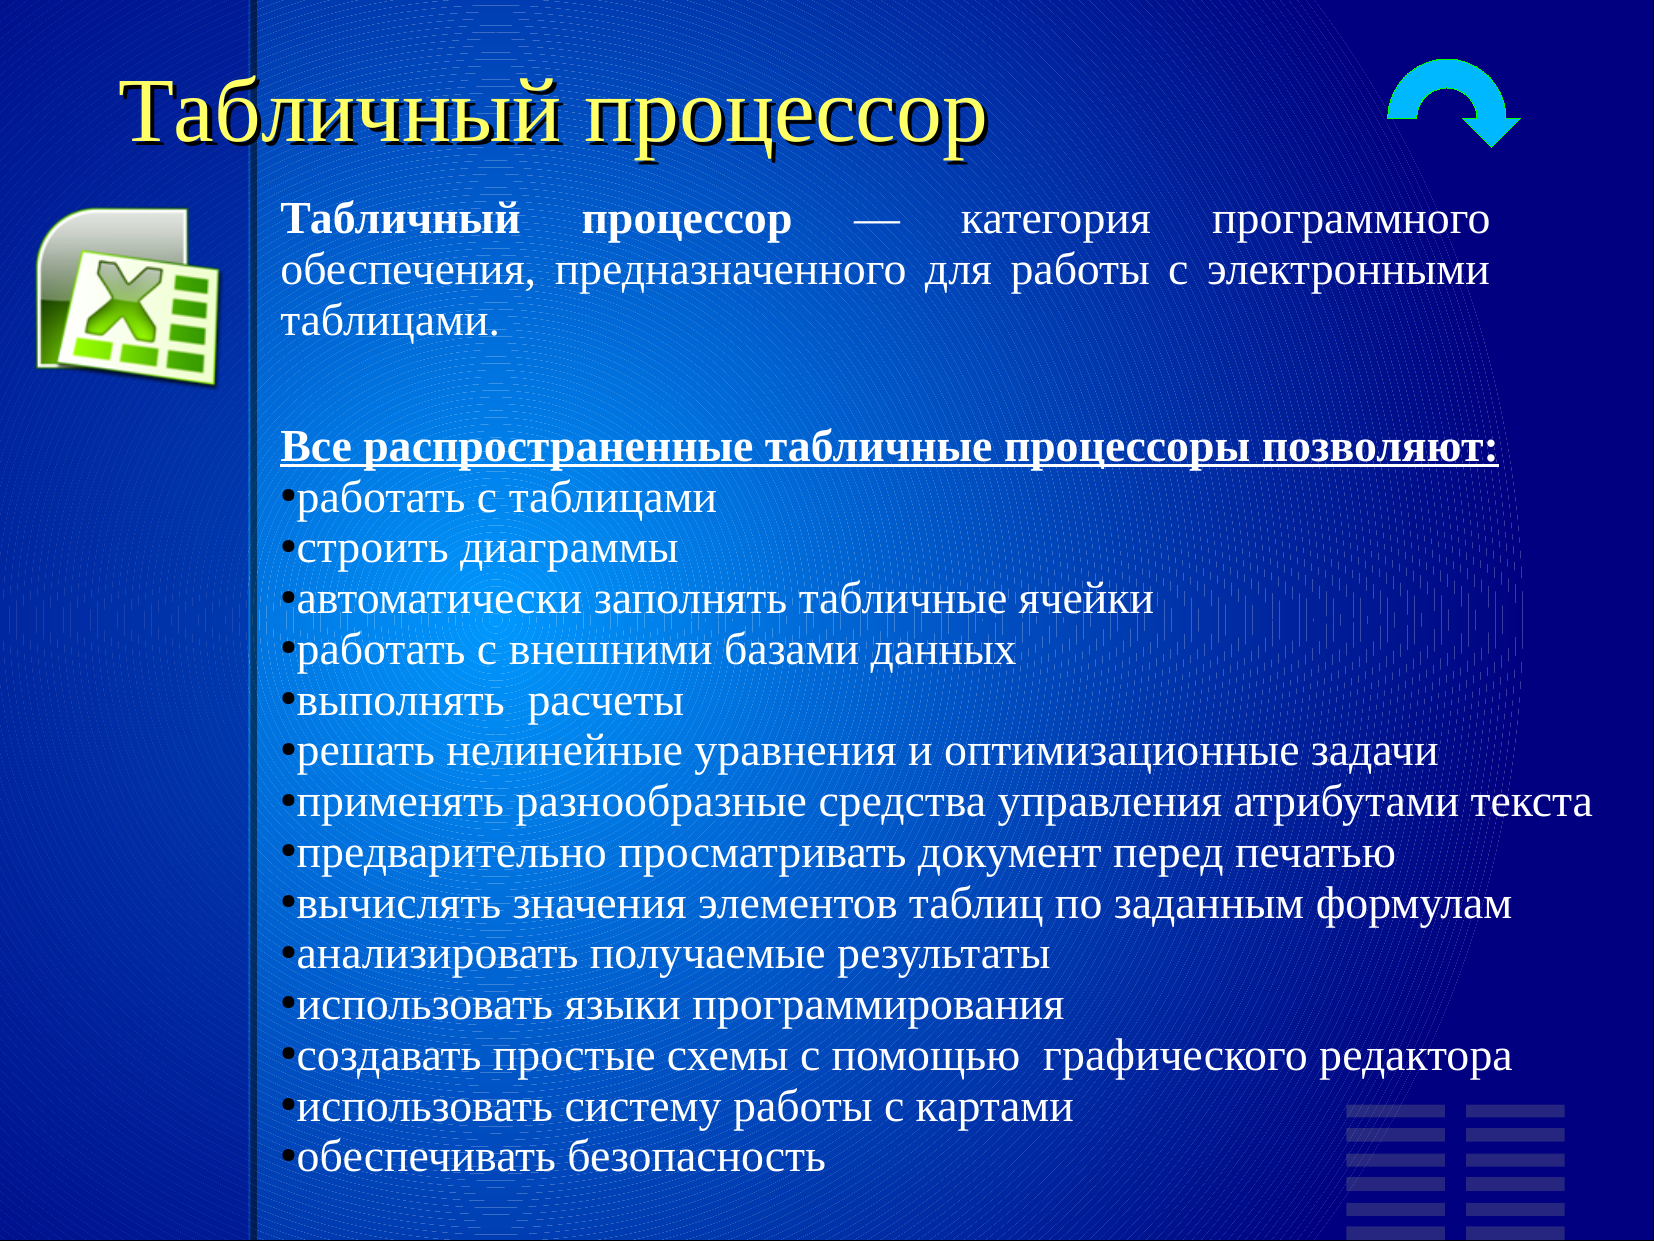

# Табличный процессор
Табличный процессор — категория программного обеспечения, предназначенного для работы с электронными таблицами.
Все распространенные табличные процессоры позволяют:
работать с таблицами
строить диаграммы
автоматически заполнять табличные ячейки
работать с внешними базами данных
выполнять расчеты
решать нелинейные уравнения и оптимизационные задачи
применять разнообразные средства управления атрибутами текста
предварительно просматривать документ перед печатью
вычислять значения элементов таблиц по заданным формулам
анализировать получаемые результаты
использовать языки программирования
создавать простые схемы с помощью графического редактора
использовать систему работы с картами
обеспечивать безопасность